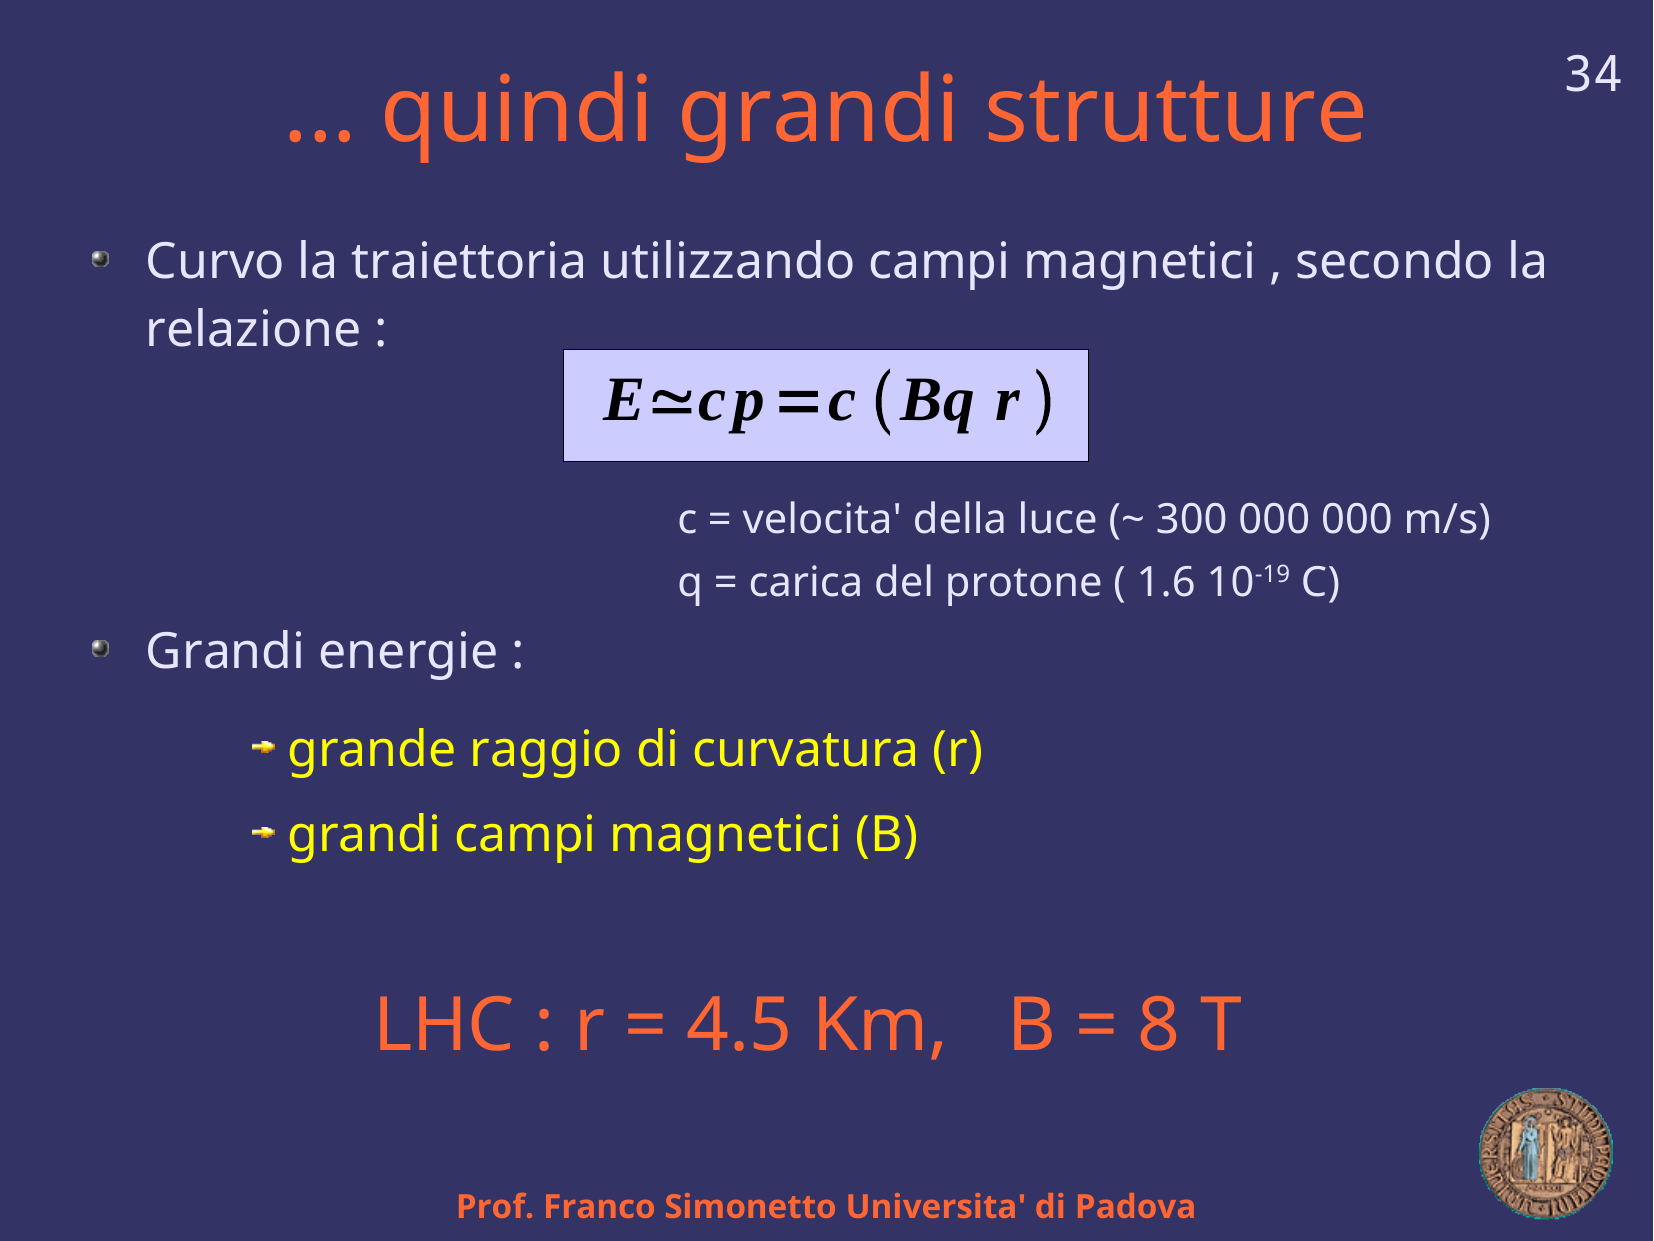

34
# ... quindi grandi strutture
Curvo la traiettoria utilizzando campi magnetici , secondo la relazione :
c = velocita' della luce (~ 300 000 000 m/s)
q = carica del protone ( 1.6 10-19 C)
Grandi energie :
grande raggio di curvatura (r)
grandi campi magnetici (B)
LHC : r = 4.5 Km, B = 8 T